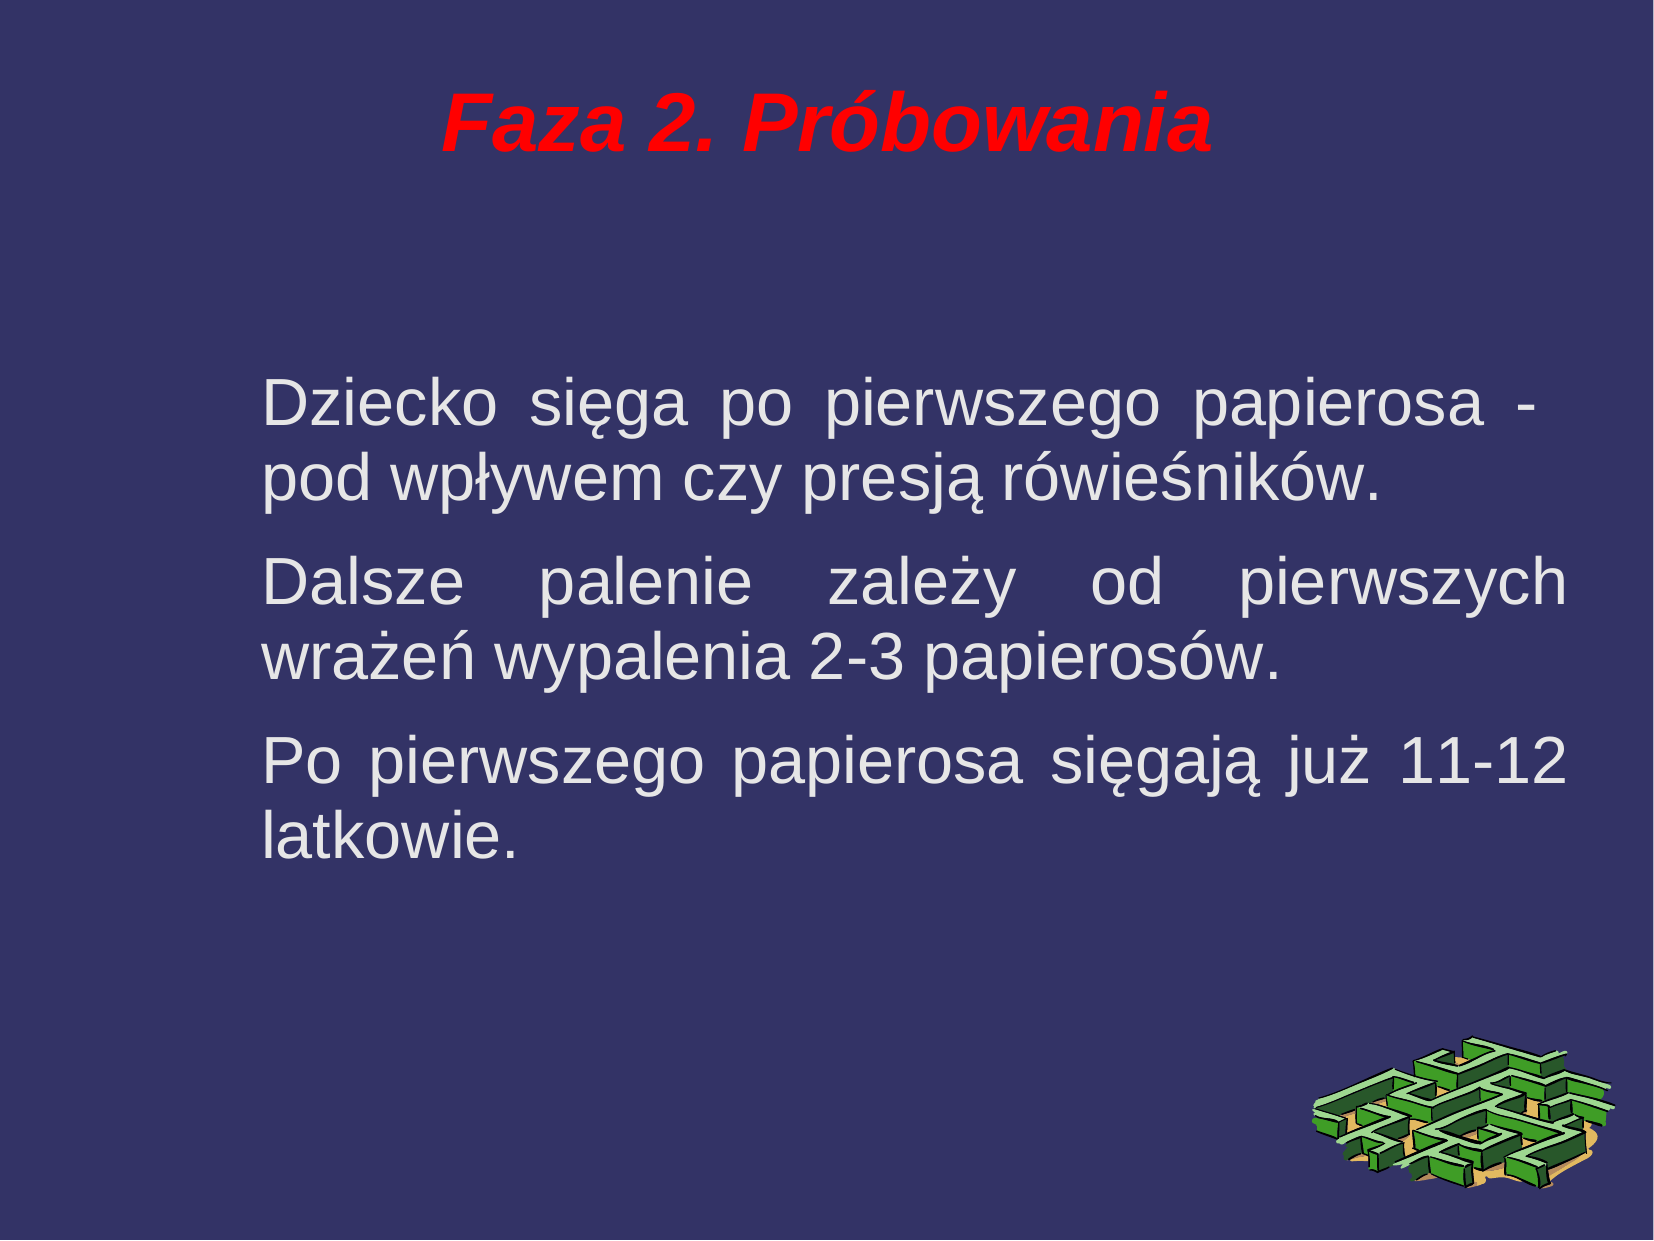

# Faza 2. Próbowania
Dziecko sięga po pierwszego papierosa - pod wpływem czy presją rówieśników.
Dalsze palenie zależy od pierwszych wrażeń wypalenia 2-3 papierosów.
Po pierwszego papierosa sięgają już 11-12 latkowie.